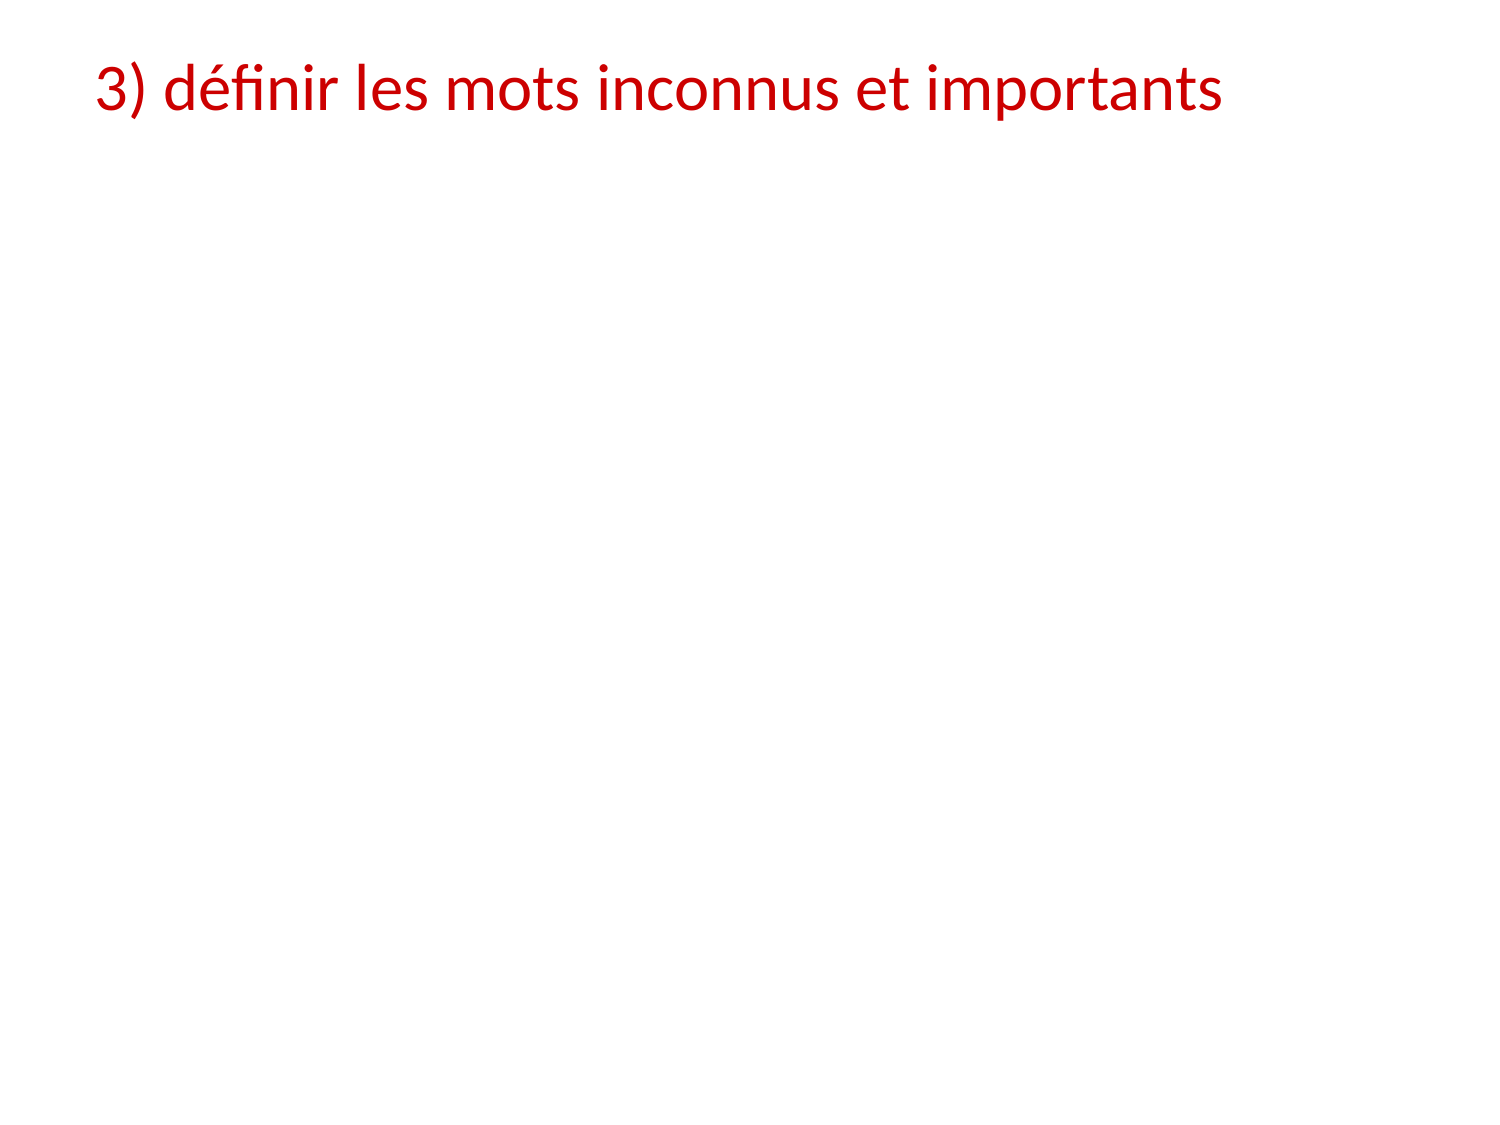

# 3) définir les mots inconnus et importants